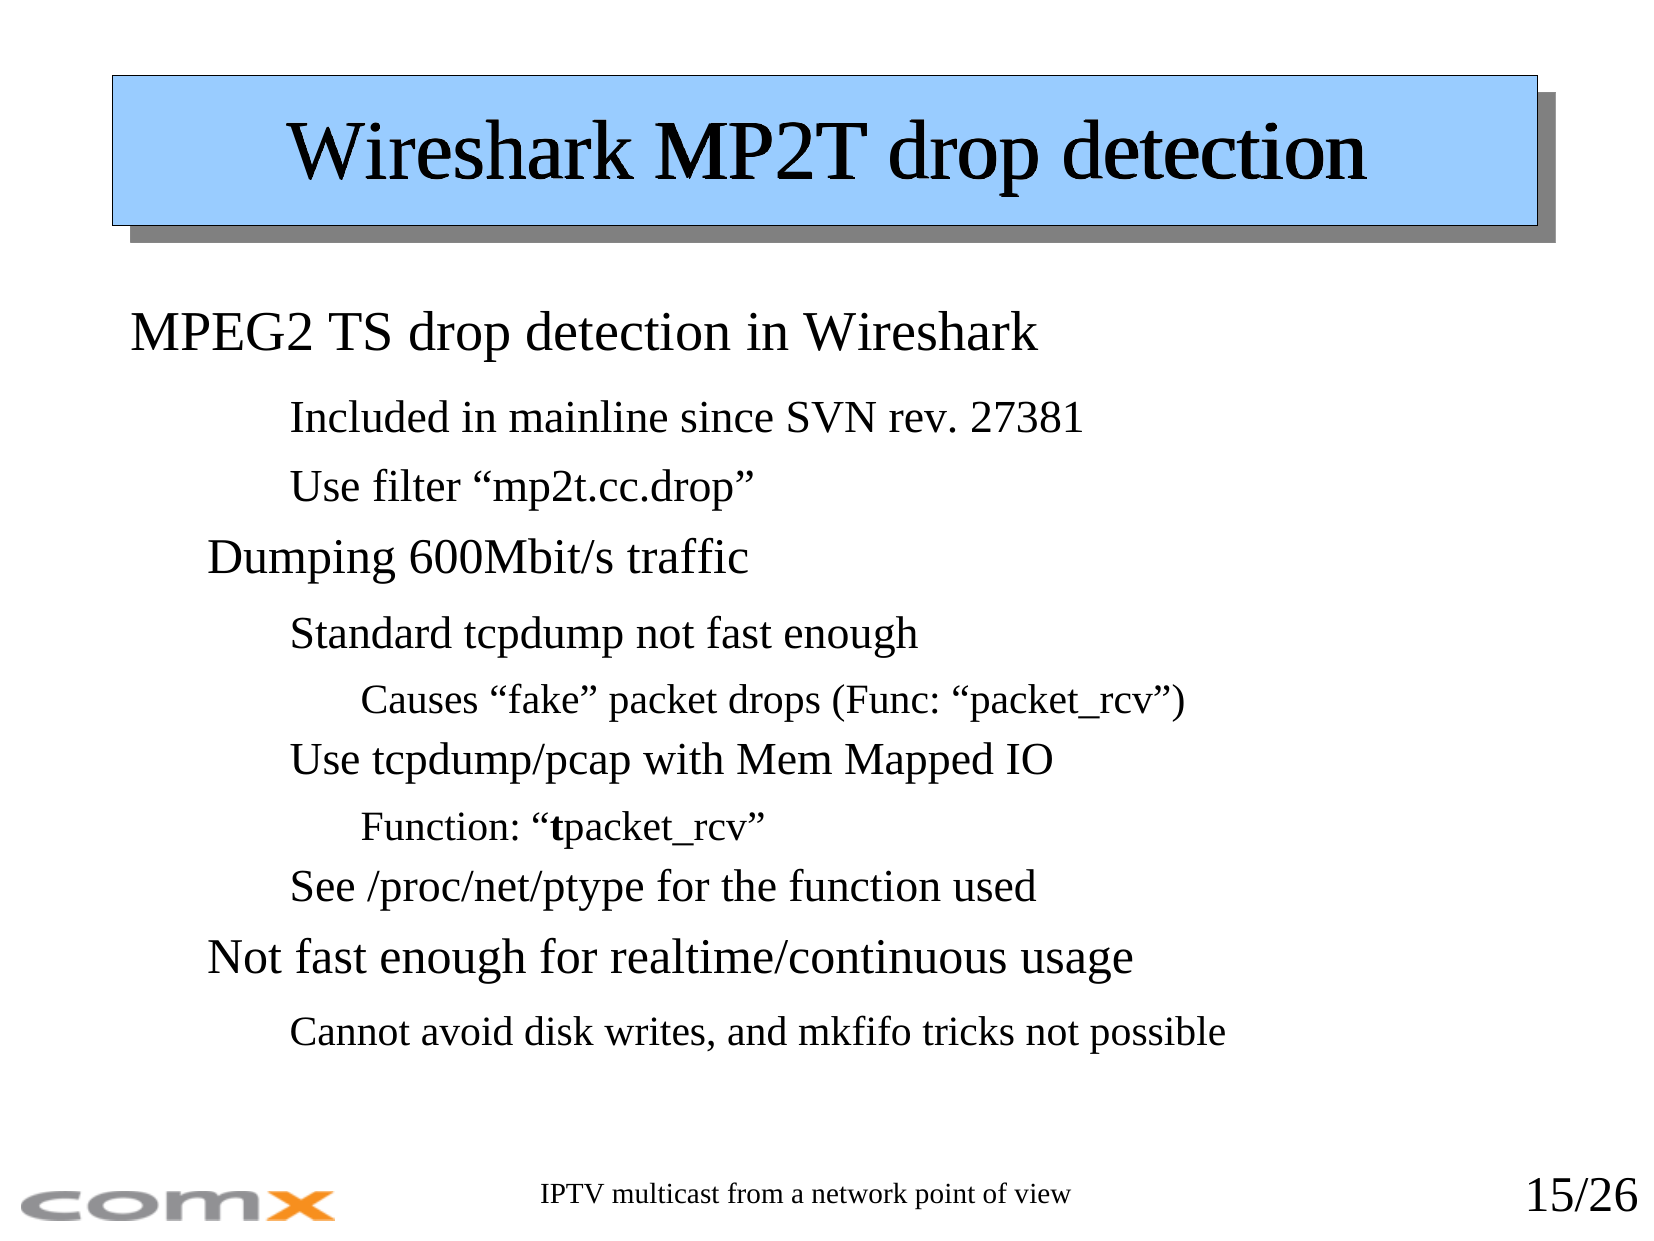

# Wireshark MP2T drop detection
MPEG2 TS drop detection in Wireshark
Included in mainline since SVN rev. 27381
Use filter “mp2t.cc.drop”
Dumping 600Mbit/s traffic
Standard tcpdump not fast enough
Causes “fake” packet drops (Func: “packet_rcv”)
Use tcpdump/pcap with Mem Mapped IO
Function: “tpacket_rcv”
See /proc/net/ptype for the function used
Not fast enough for realtime/continuous usage
Cannot avoid disk writes, and mkfifo tricks not possible